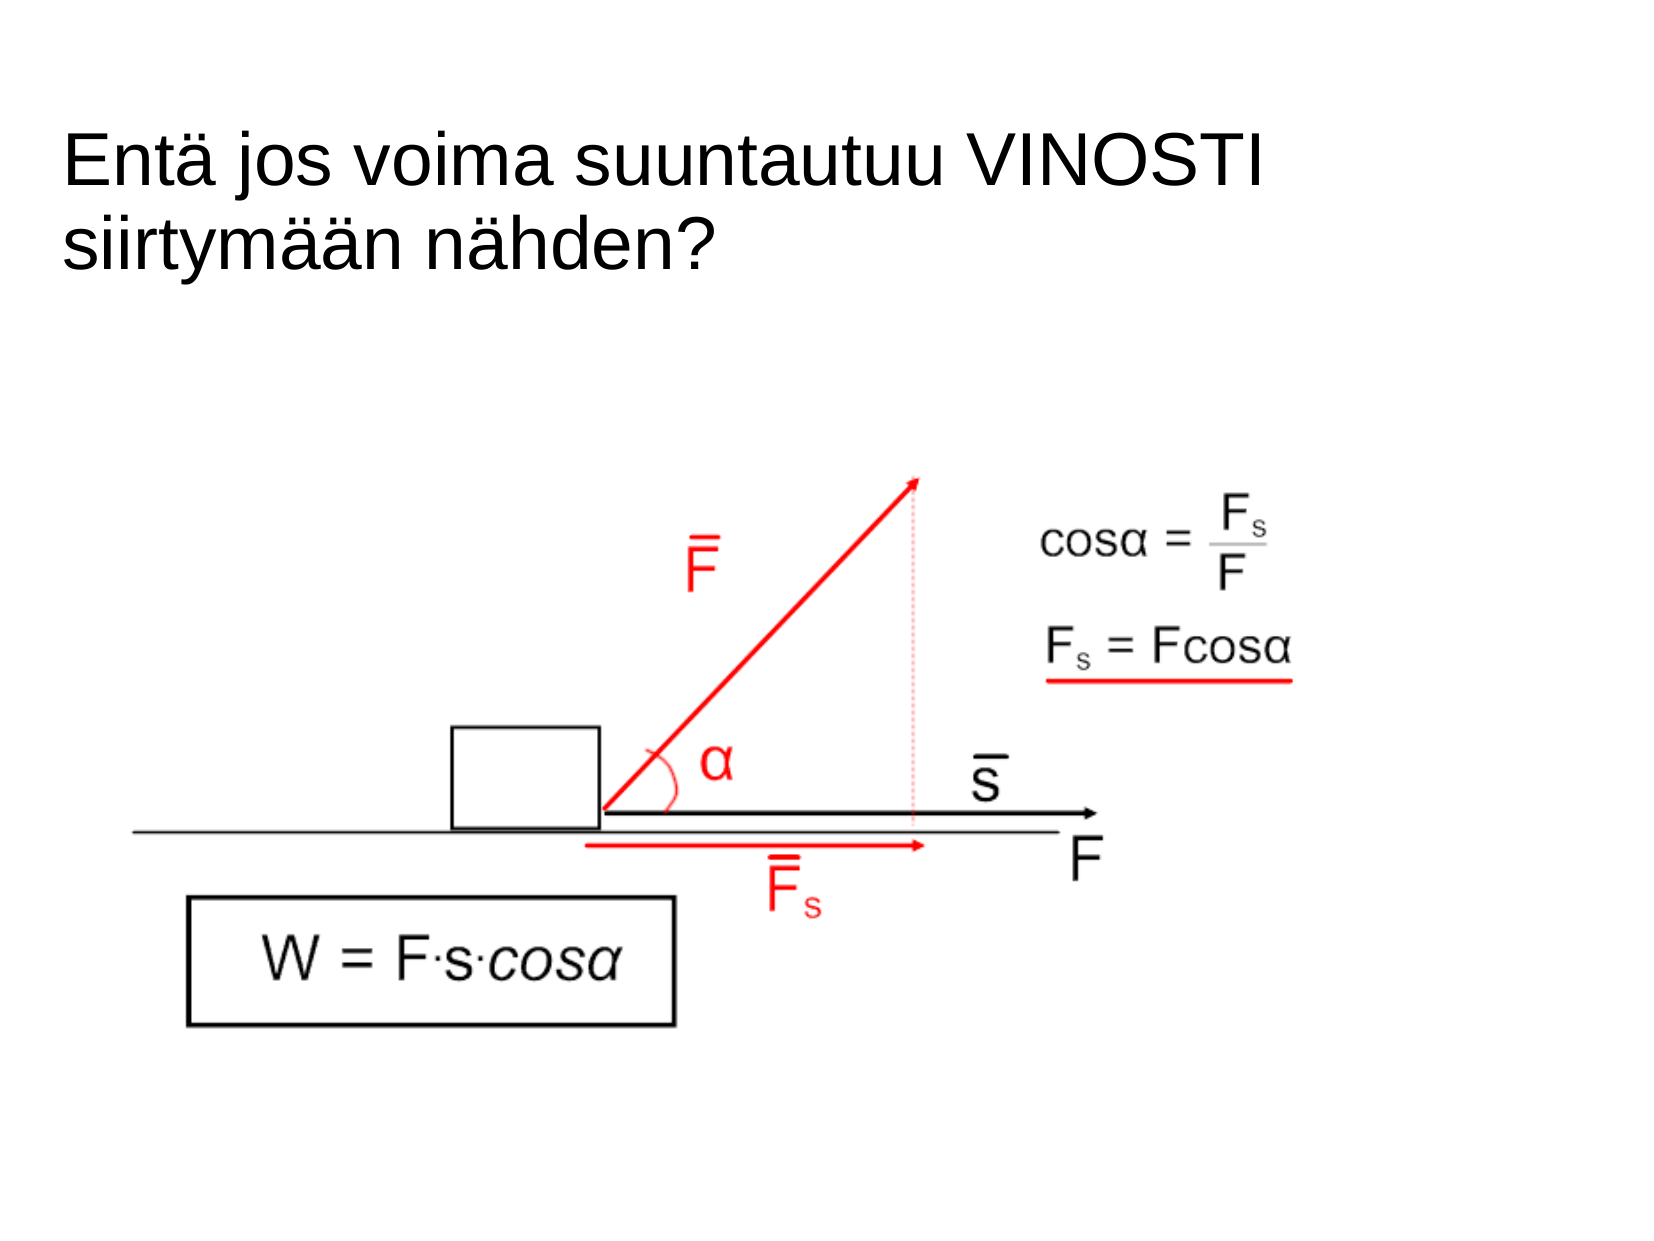

Entä jos voima suuntautuu VINOSTI siirtymään nähden?